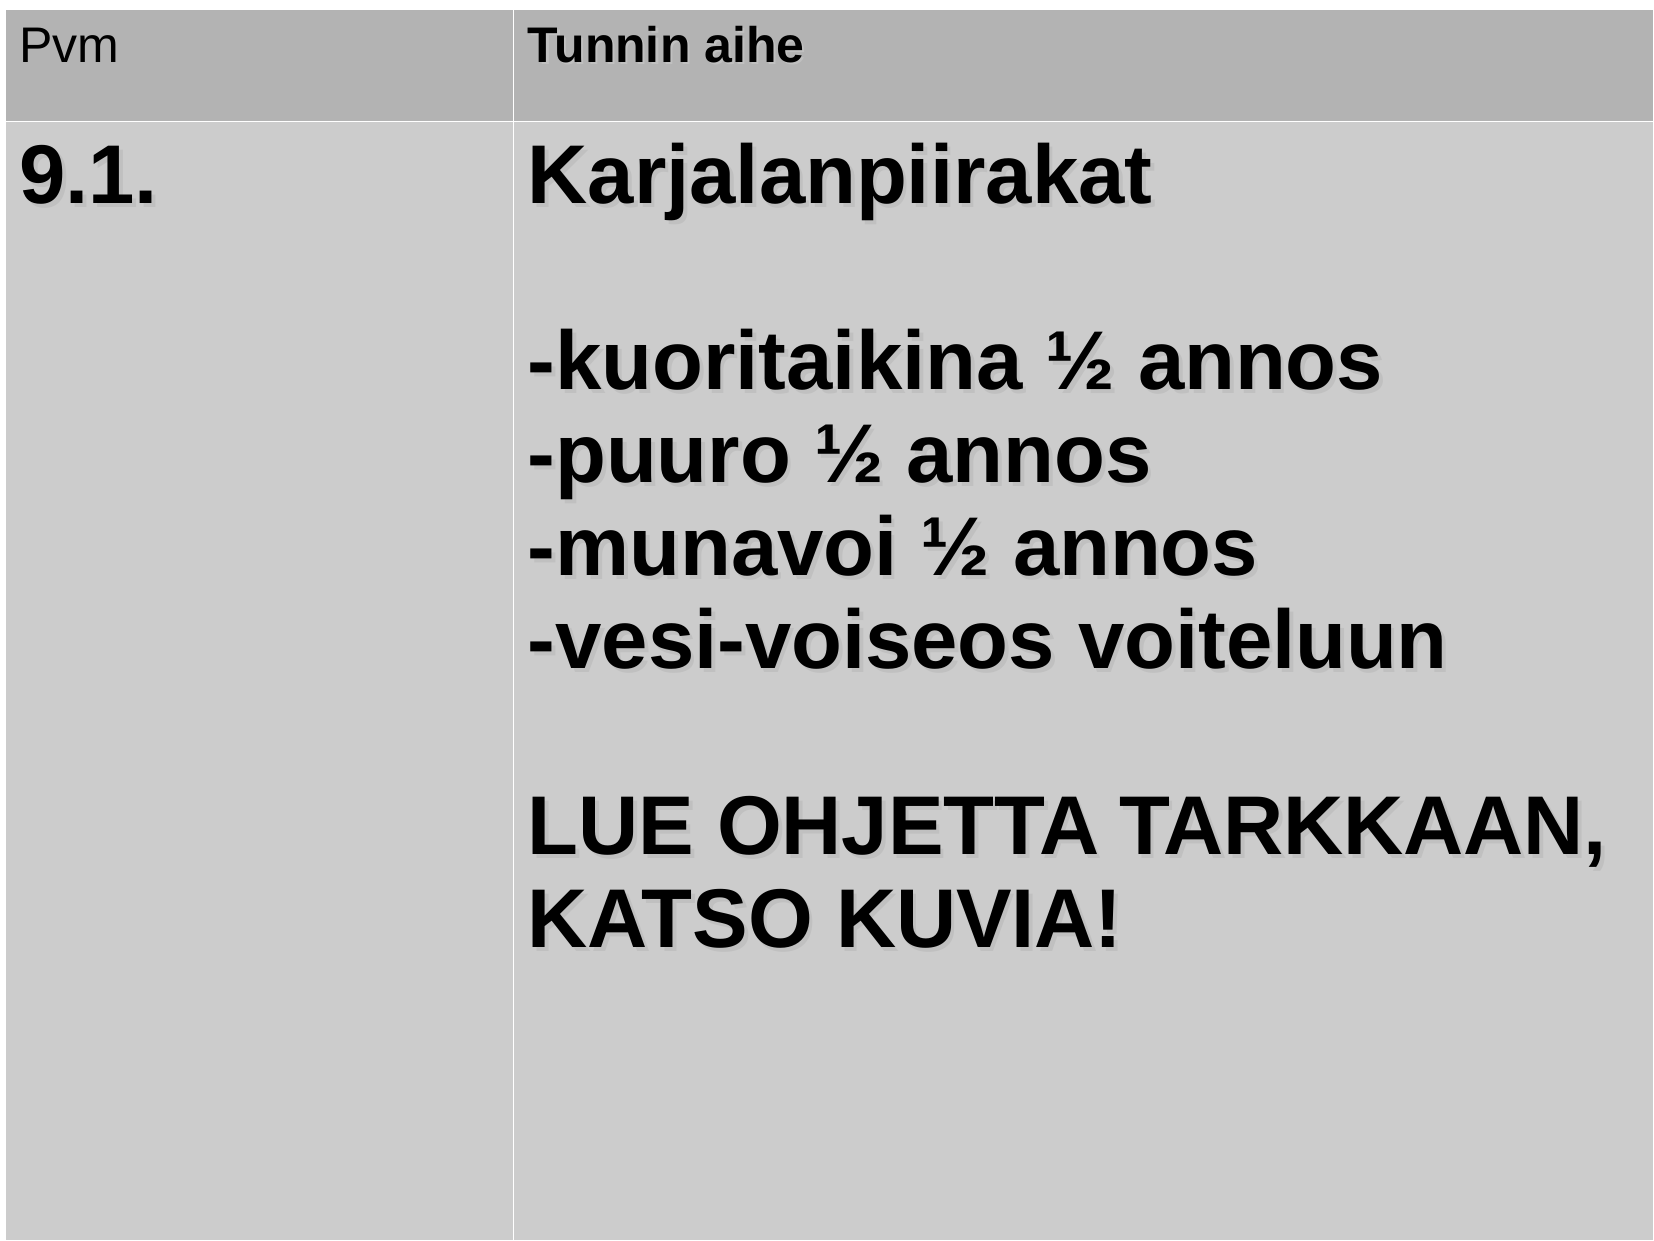

| Pvm | Tunnin aihe |
| --- | --- |
| 9.1. | Karjalanpiirakat -kuoritaikina ½ annos -puuro ½ annos -munavoi ½ annos -vesi-voiseos voiteluun LUE OHJETTA TARKKAAN, KATSO KUVIA! |
#